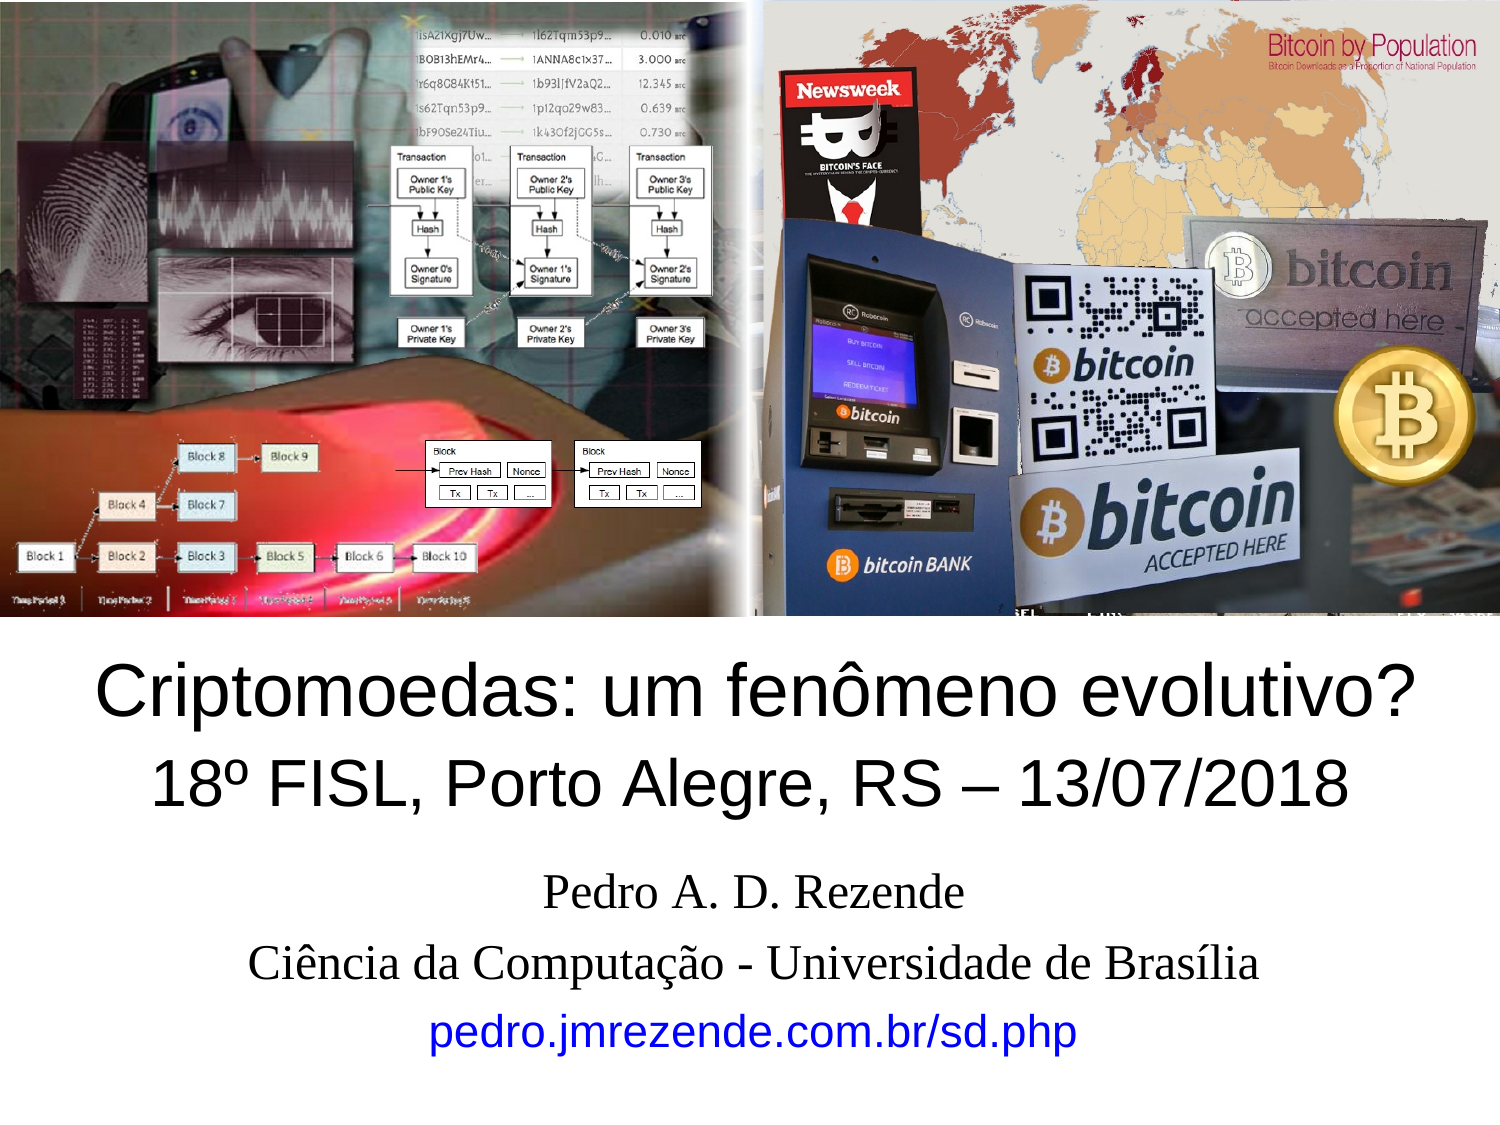

Criptomoedas: um fenômeno evolutivo?
18º FISL, Porto Alegre, RS – 13/07/2018
# Pedro A. D. Rezende
Ciência da Computação - Universidade de Brasília
pedro.jmrezende.com.br/sd.php